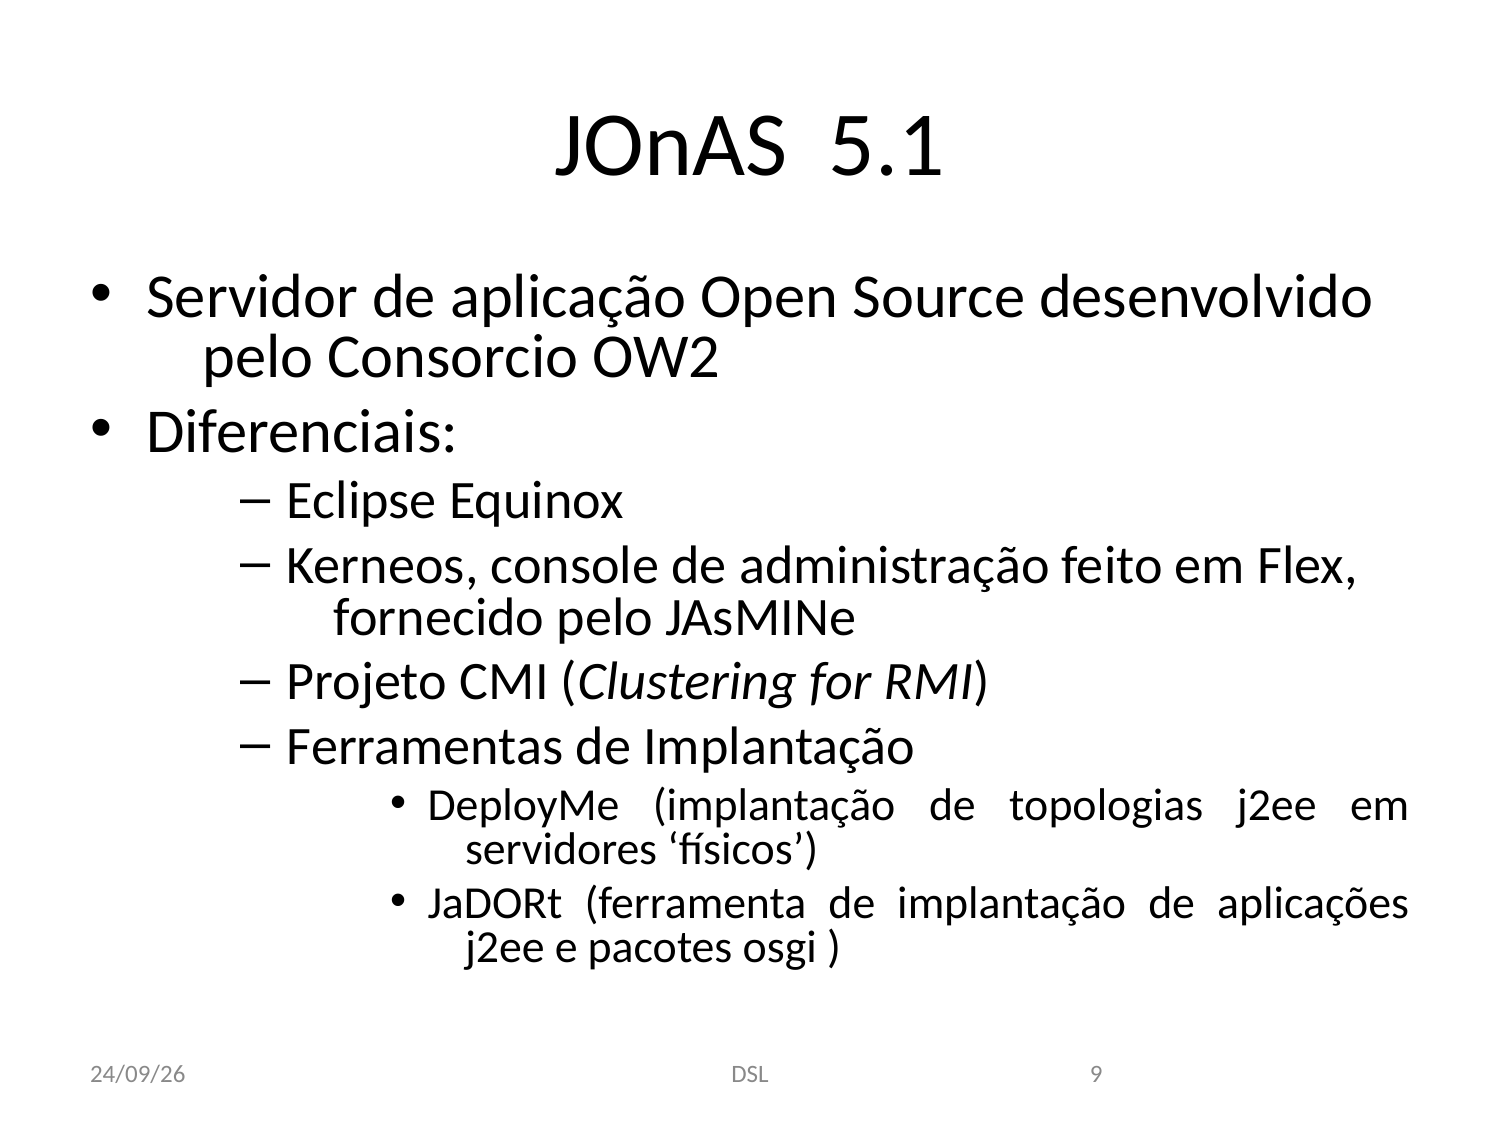

# JOnAS 5.1
Servidor de aplicação Open Source desenvolvido pelo Consorcio OW2
Diferenciais:
Eclipse Equinox
Kerneos, console de administração feito em Flex, fornecido pelo JAsMINe
Projeto CMI (Clustering for RMI)
Ferramentas de Implantação
DeployMe (implantação de topologias j2ee em servidores ‘físicos’)
JaDORt (ferramenta de implantação de aplicações j2ee e pacotes osgi )
DSL